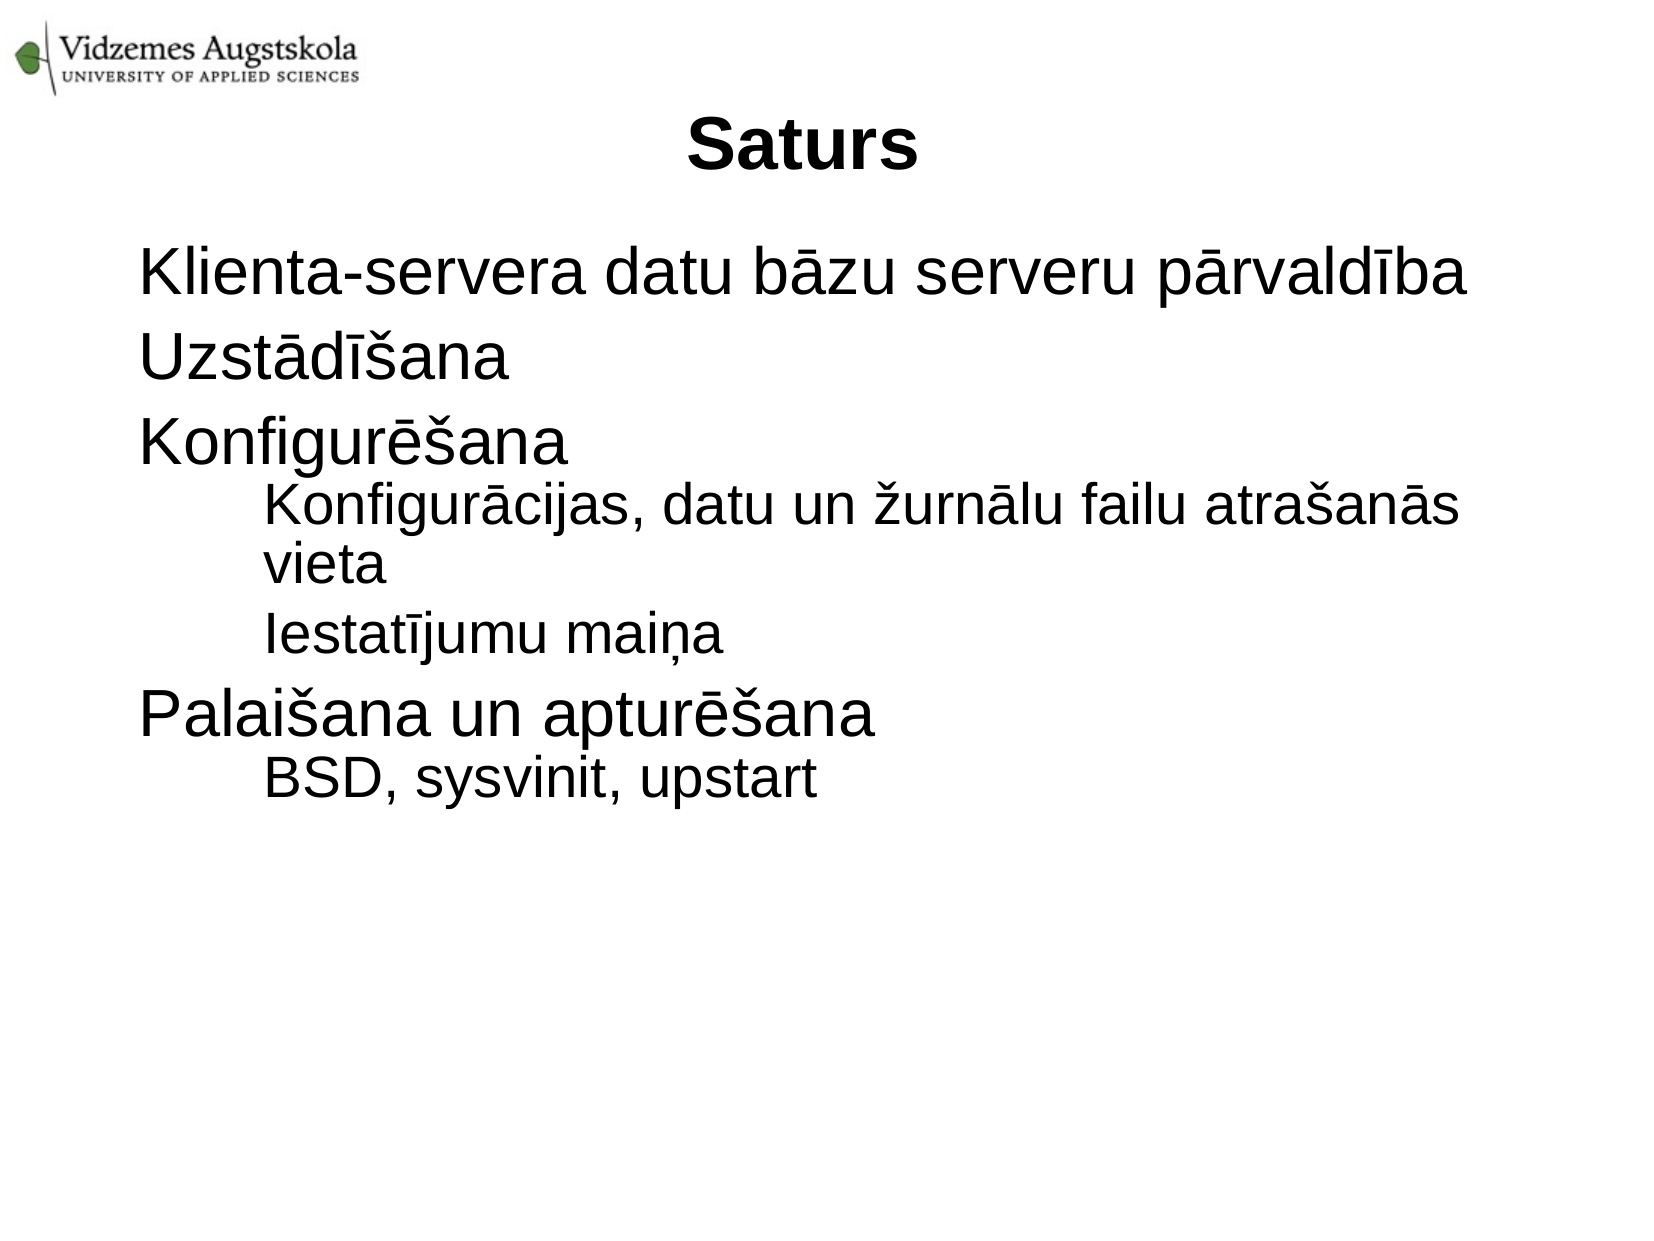

# Saturs
Klienta-servera datu bāzu serveru pārvaldība
Uzstādīšana
Konfigurēšana
Konfigurācijas, datu un žurnālu failu atrašanās vieta
Iestatījumu maiņa
Palaišana un apturēšana
BSD, sysvinit, upstart